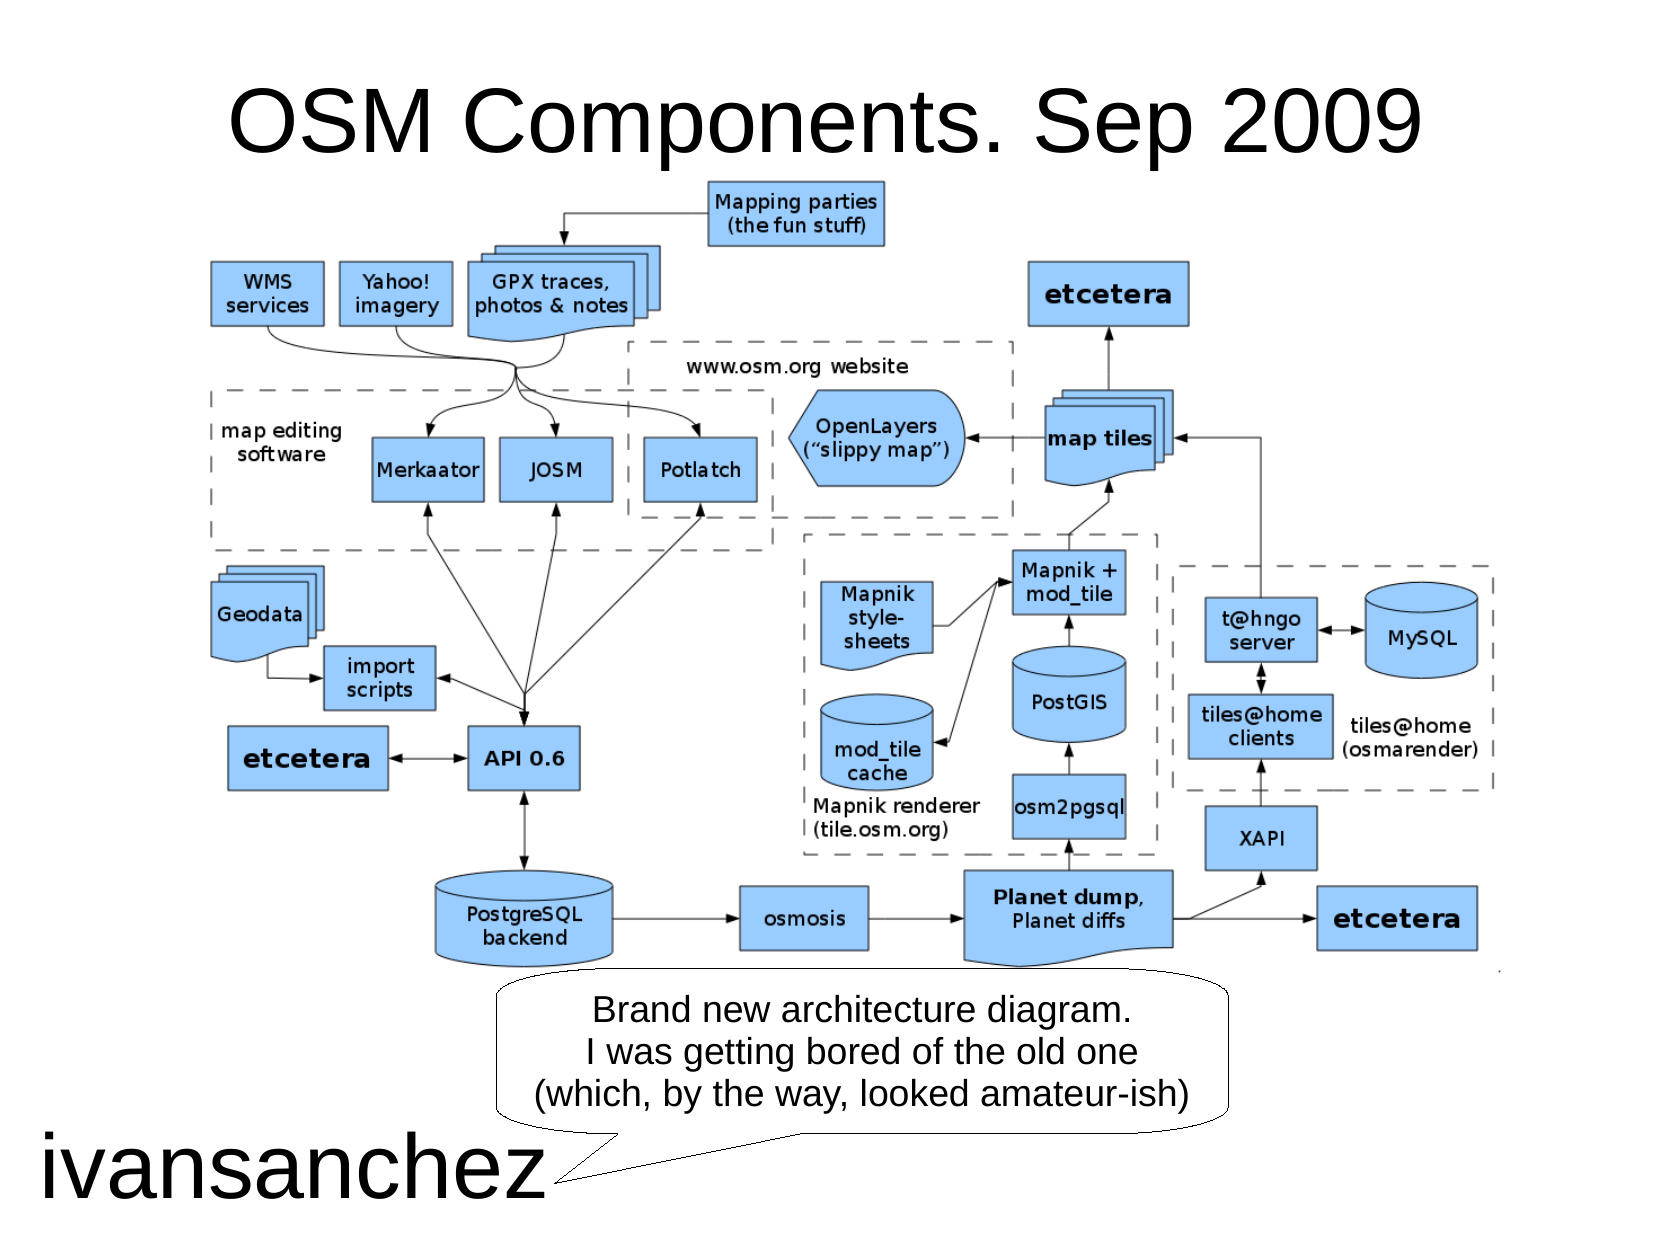

# OSM Components. Sep 2009
Brand new architecture diagram.
I was getting bored of the old one
(which, by the way, looked amateur-ish)
ivansanchez